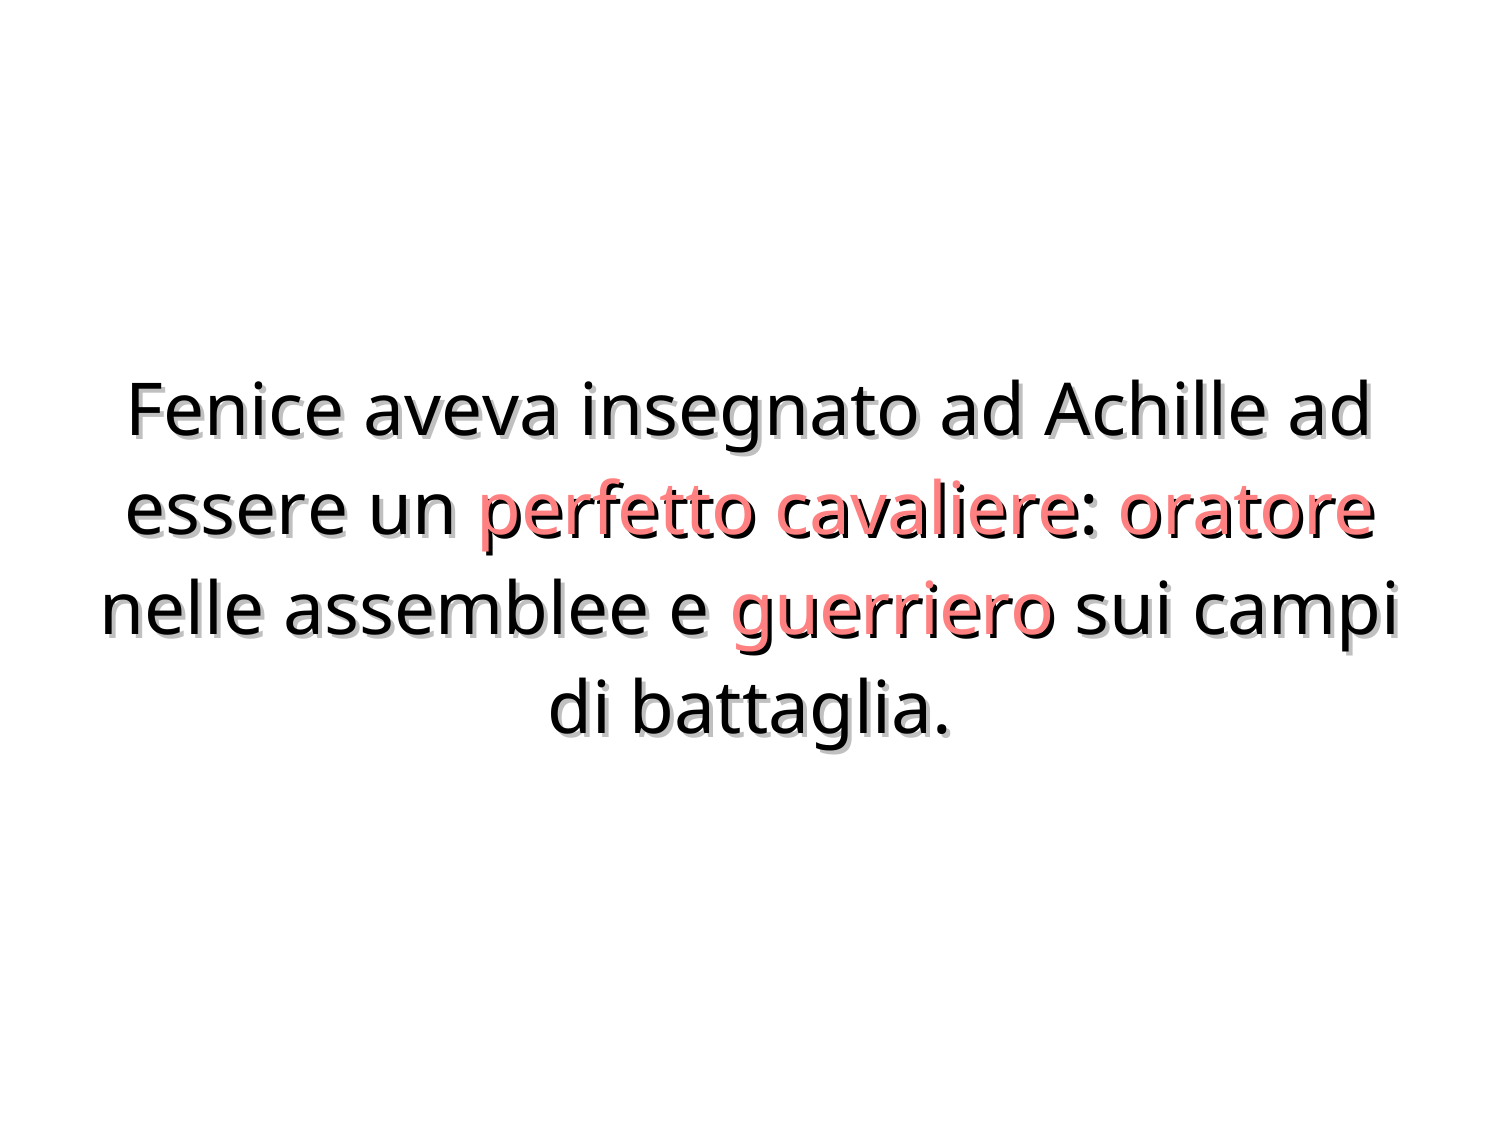

# Fenice aveva insegnato ad Achille ad essere un perfetto cavaliere: oratore nelle assemblee e guerriero sui campi di battaglia.